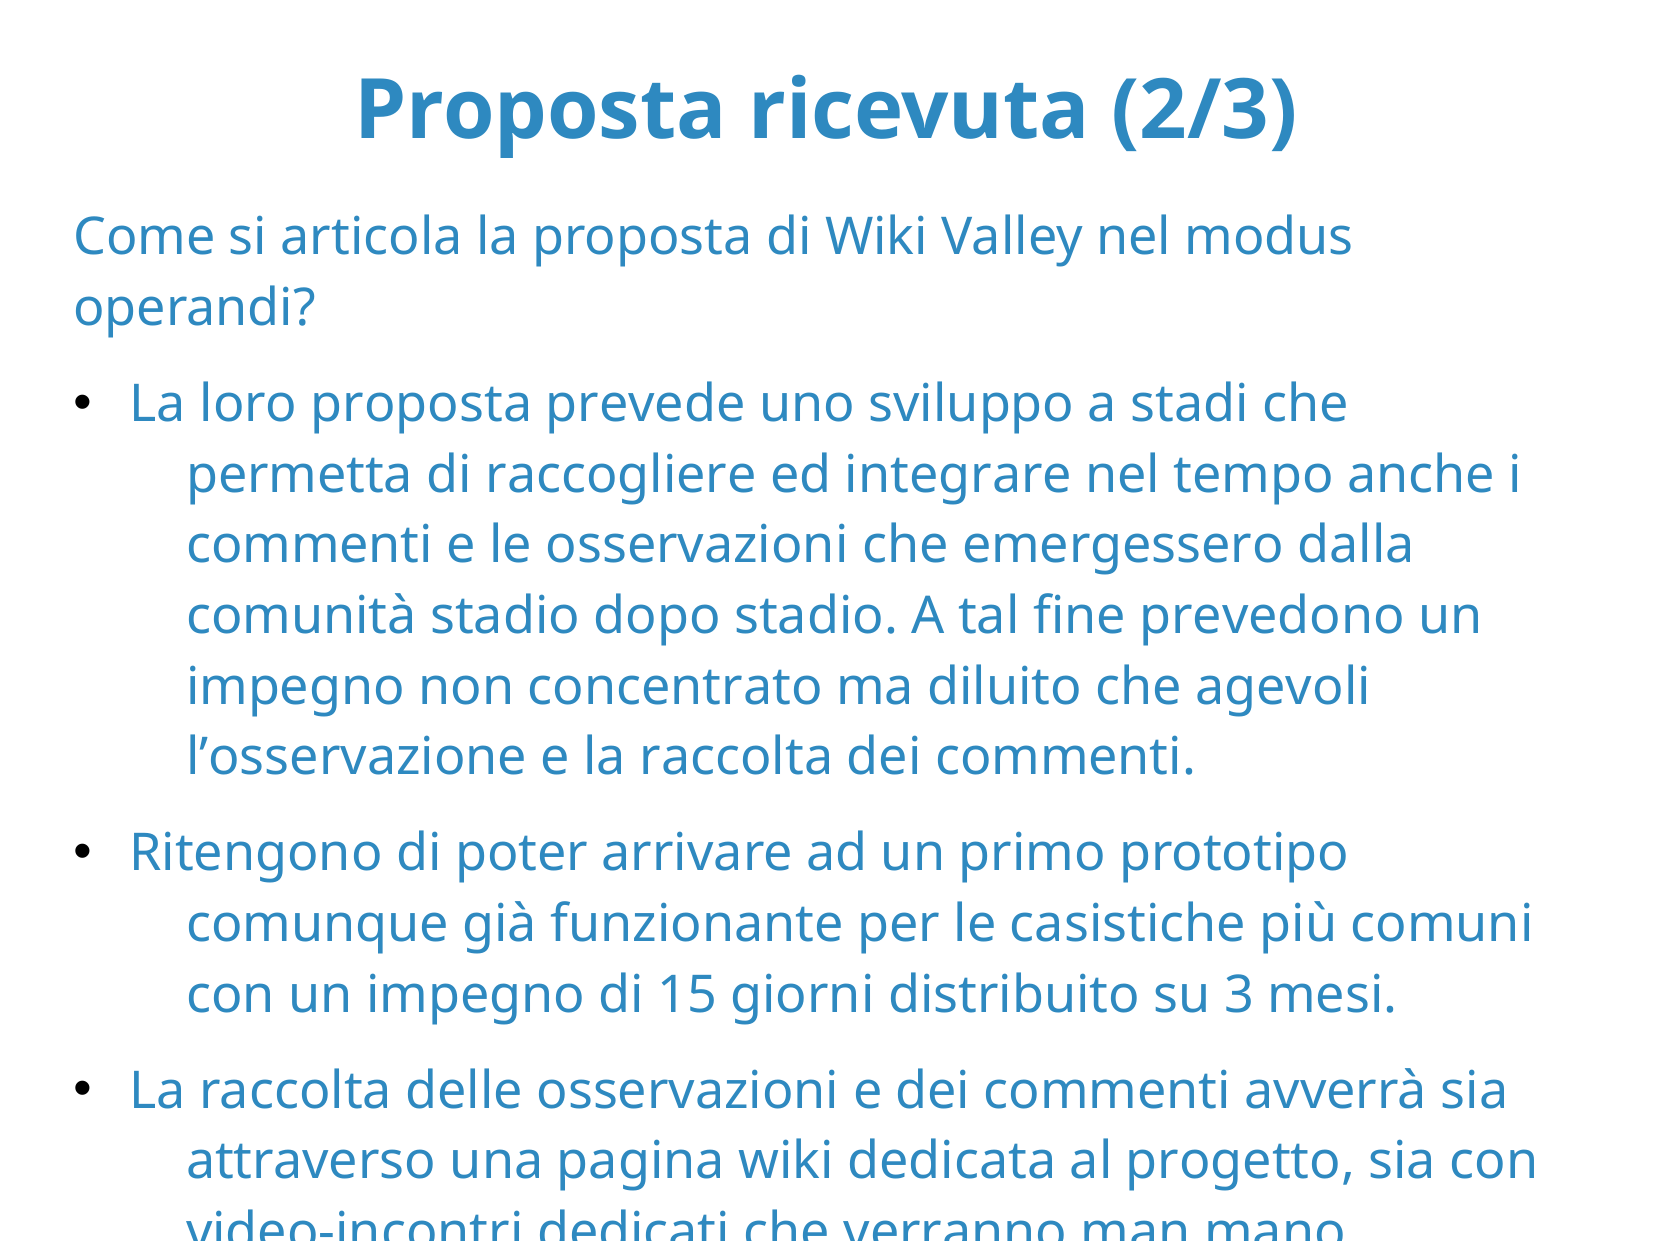

Proposta ricevuta (2/3)
Come si articola la proposta di Wiki Valley nel modus operandi?
La loro proposta prevede uno sviluppo a stadi che permetta di raccogliere ed integrare nel tempo anche i commenti e le osservazioni che emergessero dalla comunità stadio dopo stadio. A tal fine prevedono un impegno non concentrato ma diluito che agevoli l’osservazione e la raccolta dei commenti.
Ritengono di poter arrivare ad un primo prototipo comunque già funzionante per le casistiche più comuni con un impegno di 15 giorni distribuito su 3 mesi.
La raccolta delle osservazioni e dei commenti avverrà sia attraverso una pagina wiki dedicata al progetto, sia con video-incontri dedicati che verranno man mano pianificati secondo necessità.